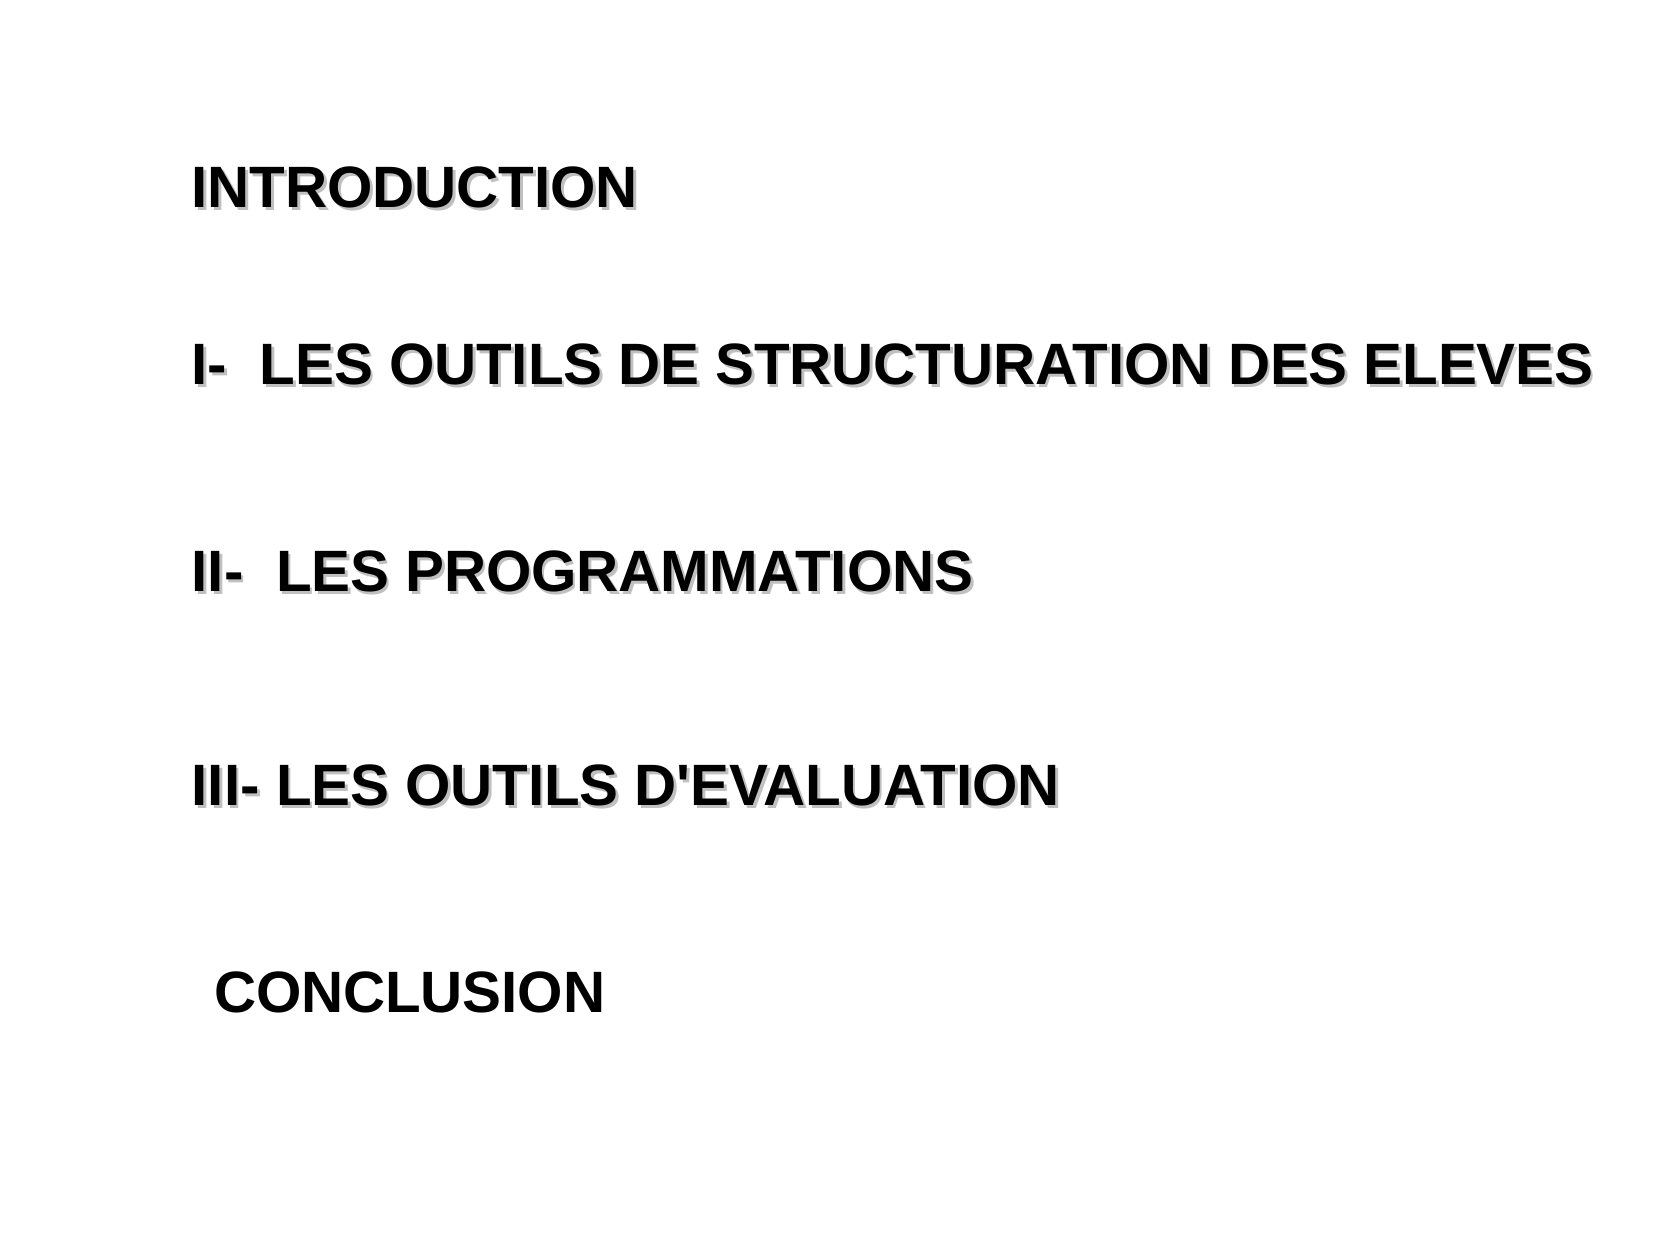

INTRODUCTION
I- LES OUTILS DE STRUCTURATION DES ELEVES
II- LES PROGRAMMATIONS
III- LES OUTILS D'EVALUATION
CONCLUSION